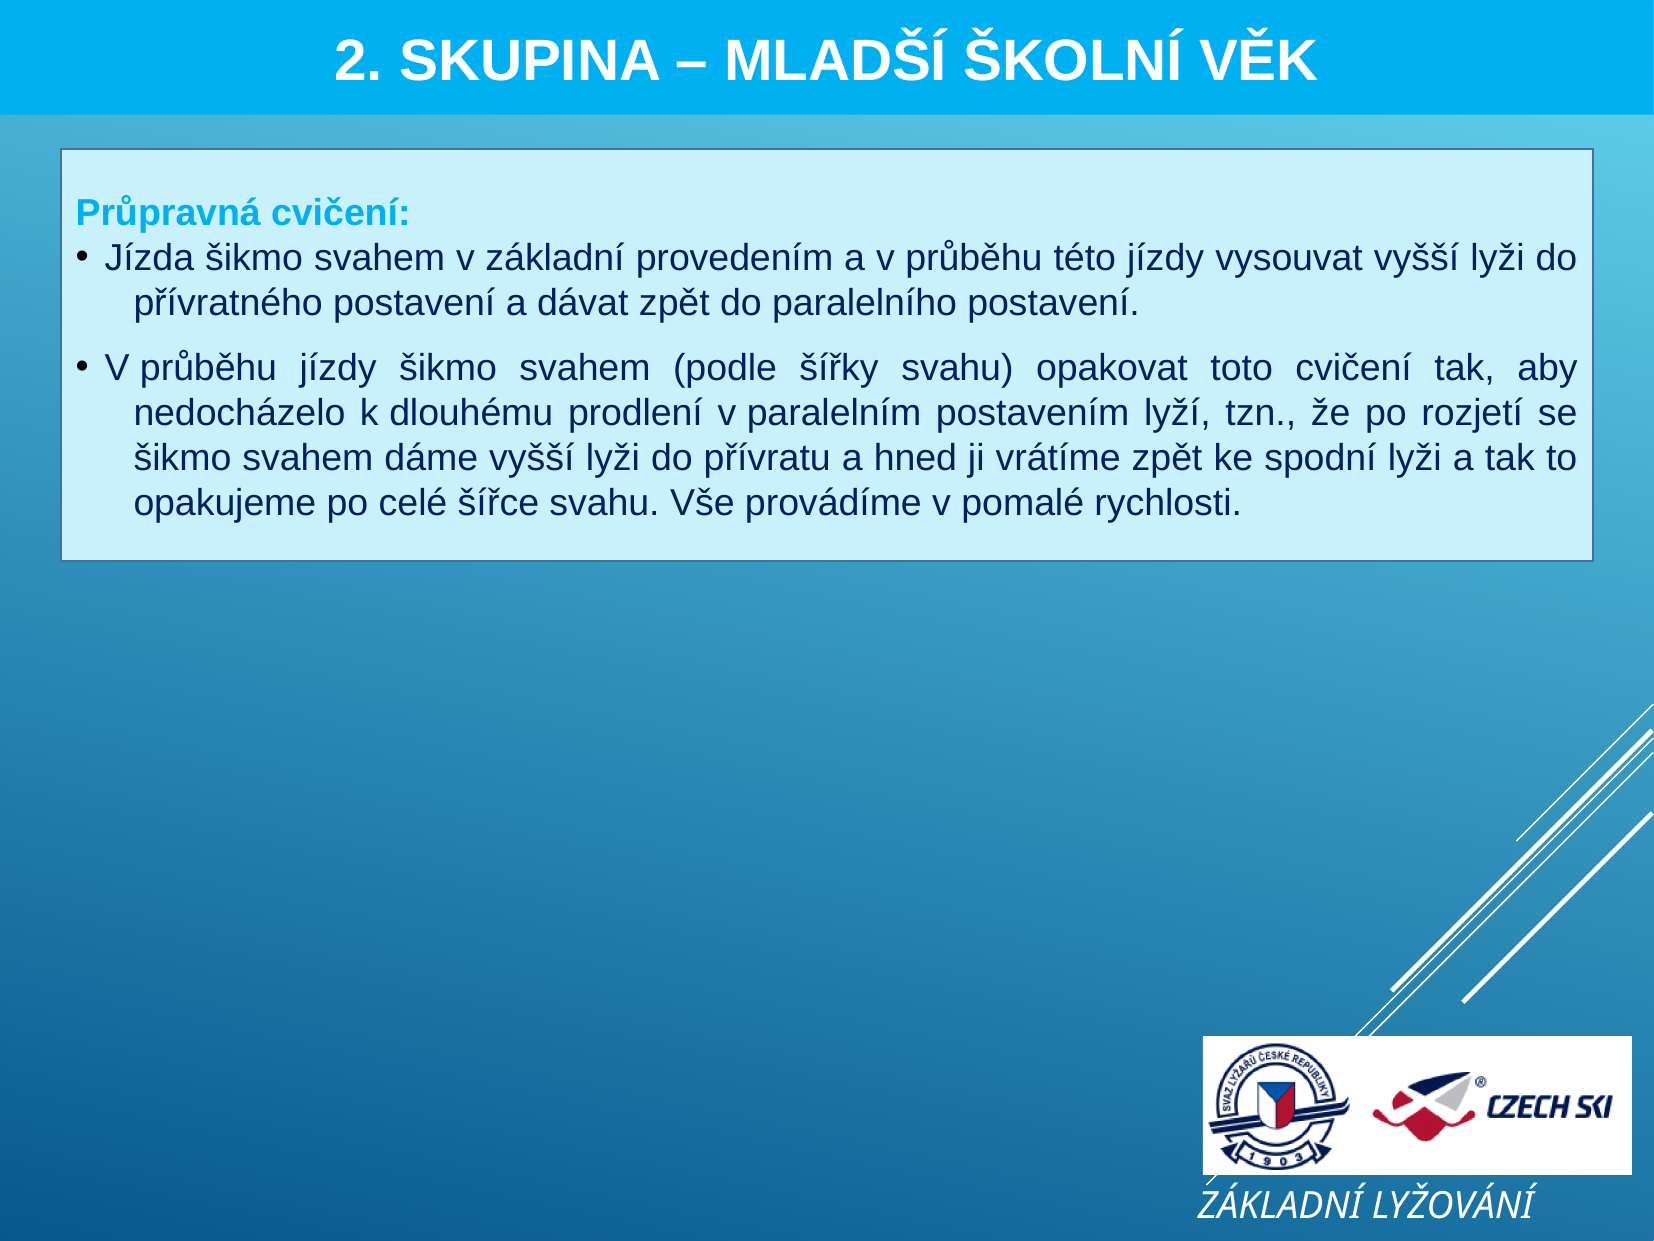

# 2. Skupina – mladší školní věk
Průpravná cvičení:
Jízda šikmo svahem v základní provedením a v průběhu této jízdy vysouvat vyšší lyži do přívratného postavení a dávat zpět do paralelního postavení.
V průběhu jízdy šikmo svahem (podle šířky svahu) opakovat toto cvičení tak, aby nedocházelo k dlouhému prodlení v paralelním postavením lyží, tzn., že po rozjetí se šikmo svahem dáme vyšší lyži do přívratu a hned ji vrátíme zpět ke spodní lyži a tak to opakujeme po celé šířce svahu. Vše provádíme v pomalé rychlosti.
ZÁKLADNÍ LYŽOVÁNÍ